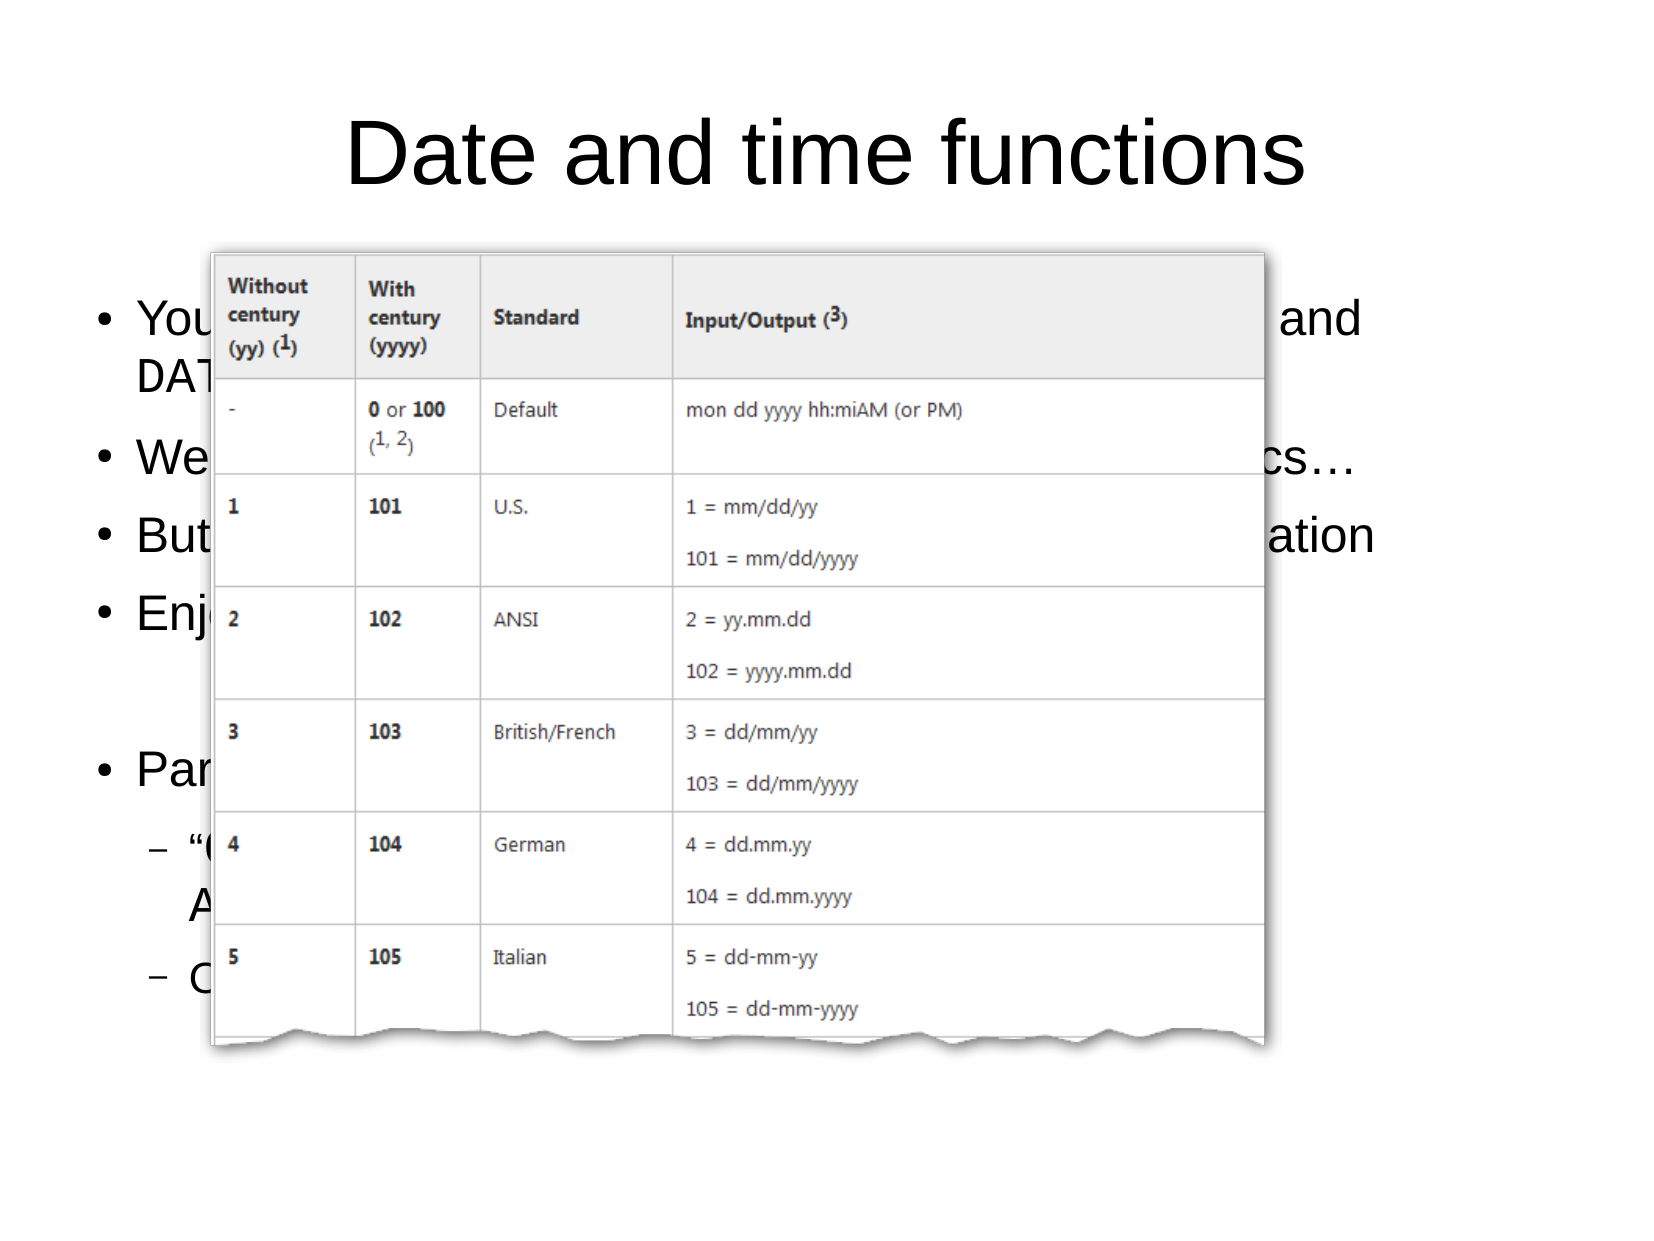

# Date and time functions
You're basically stuck with DATE_PART, DATE_ADD and DATE_DIFF
We luckily didn't have to do any date/time arithmetics…
But I've seen some from a real world Sybase installation
Enjoy!
Parsing is tweaked using CONVERT parameters:
“CONVERT(DATE,creation_date,104) AS APP_GoLiveDate”
Of course it's 104, why would you not know?!?